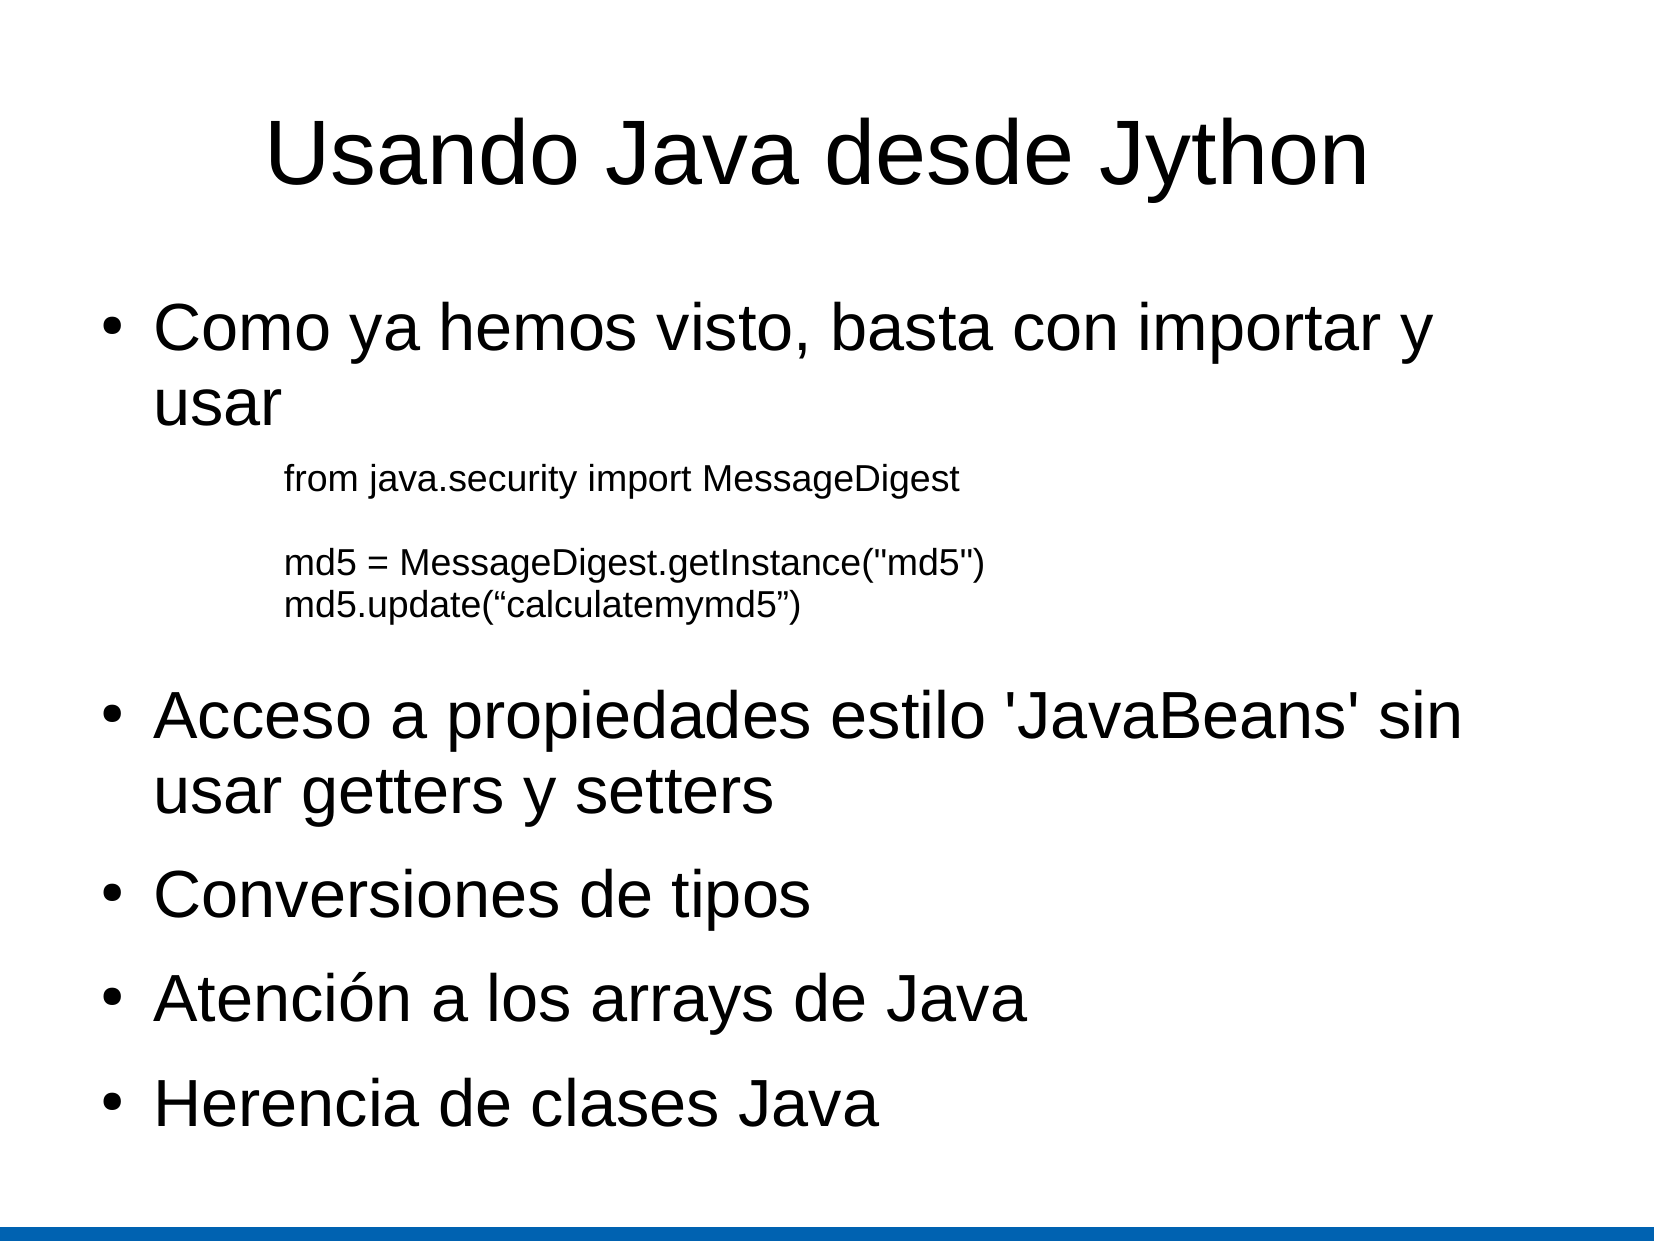

# Usando Java desde Jython
Como ya hemos visto, basta con importar y usar
Acceso a propiedades estilo 'JavaBeans' sin usar getters y setters
Conversiones de tipos
Atención a los arrays de Java
Herencia de clases Java
from java.security import MessageDigest
md5 = MessageDigest.getInstance("md5")
md5.update(“calculatemymd5”)